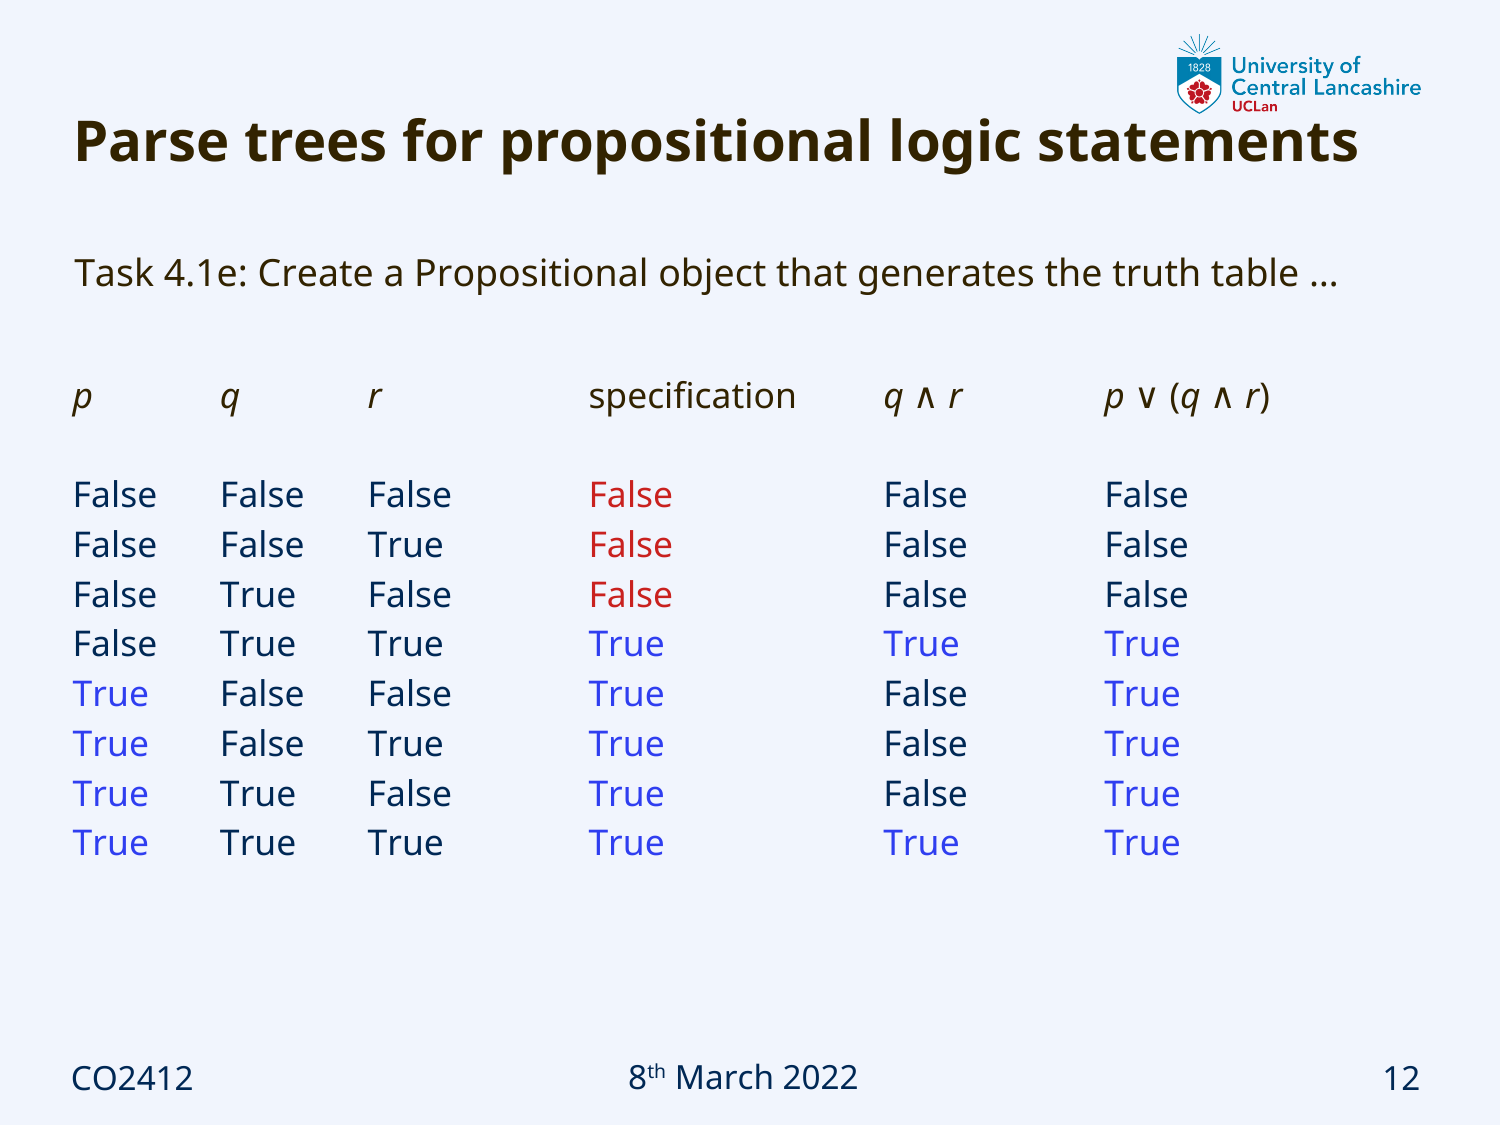

# Parse trees for propositional logic statements
Task 4.1e: Create a Propositional object that generates the truth table …
p		q		r			specification		q ∧ r		p ∨ (q ∧ r)
False	False	False		False			False		False
False	False	True		False			False		False
False	True	False		False			False		False
False	True	True		True			True		True
True	False	False		True			False		True
True	False	True		True			False		True
True	True	False		True			False		True
True	True	True		True			True		True